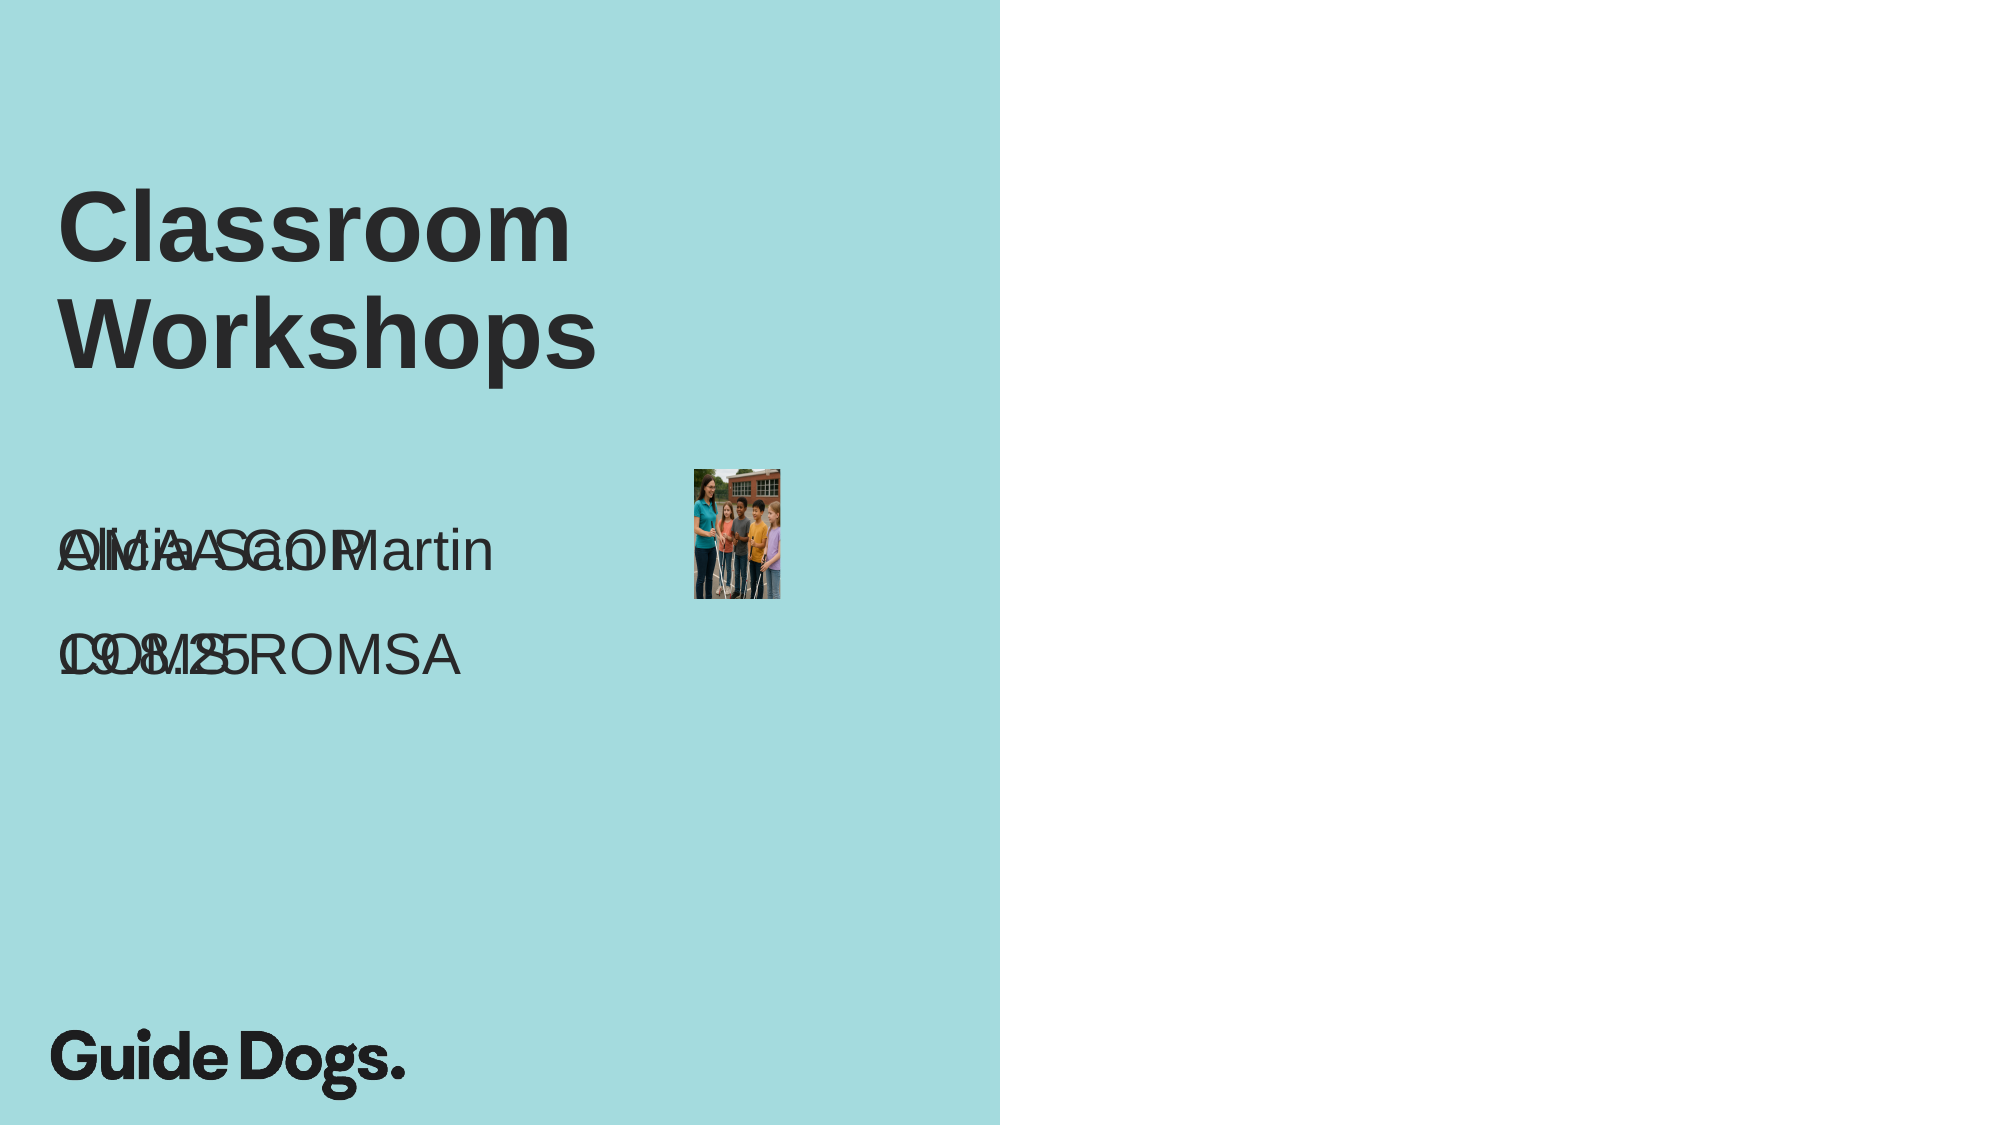

Classroom Workshops
# OMAA COP 19.8.25
Alicia San Martin
COMS ROMSA